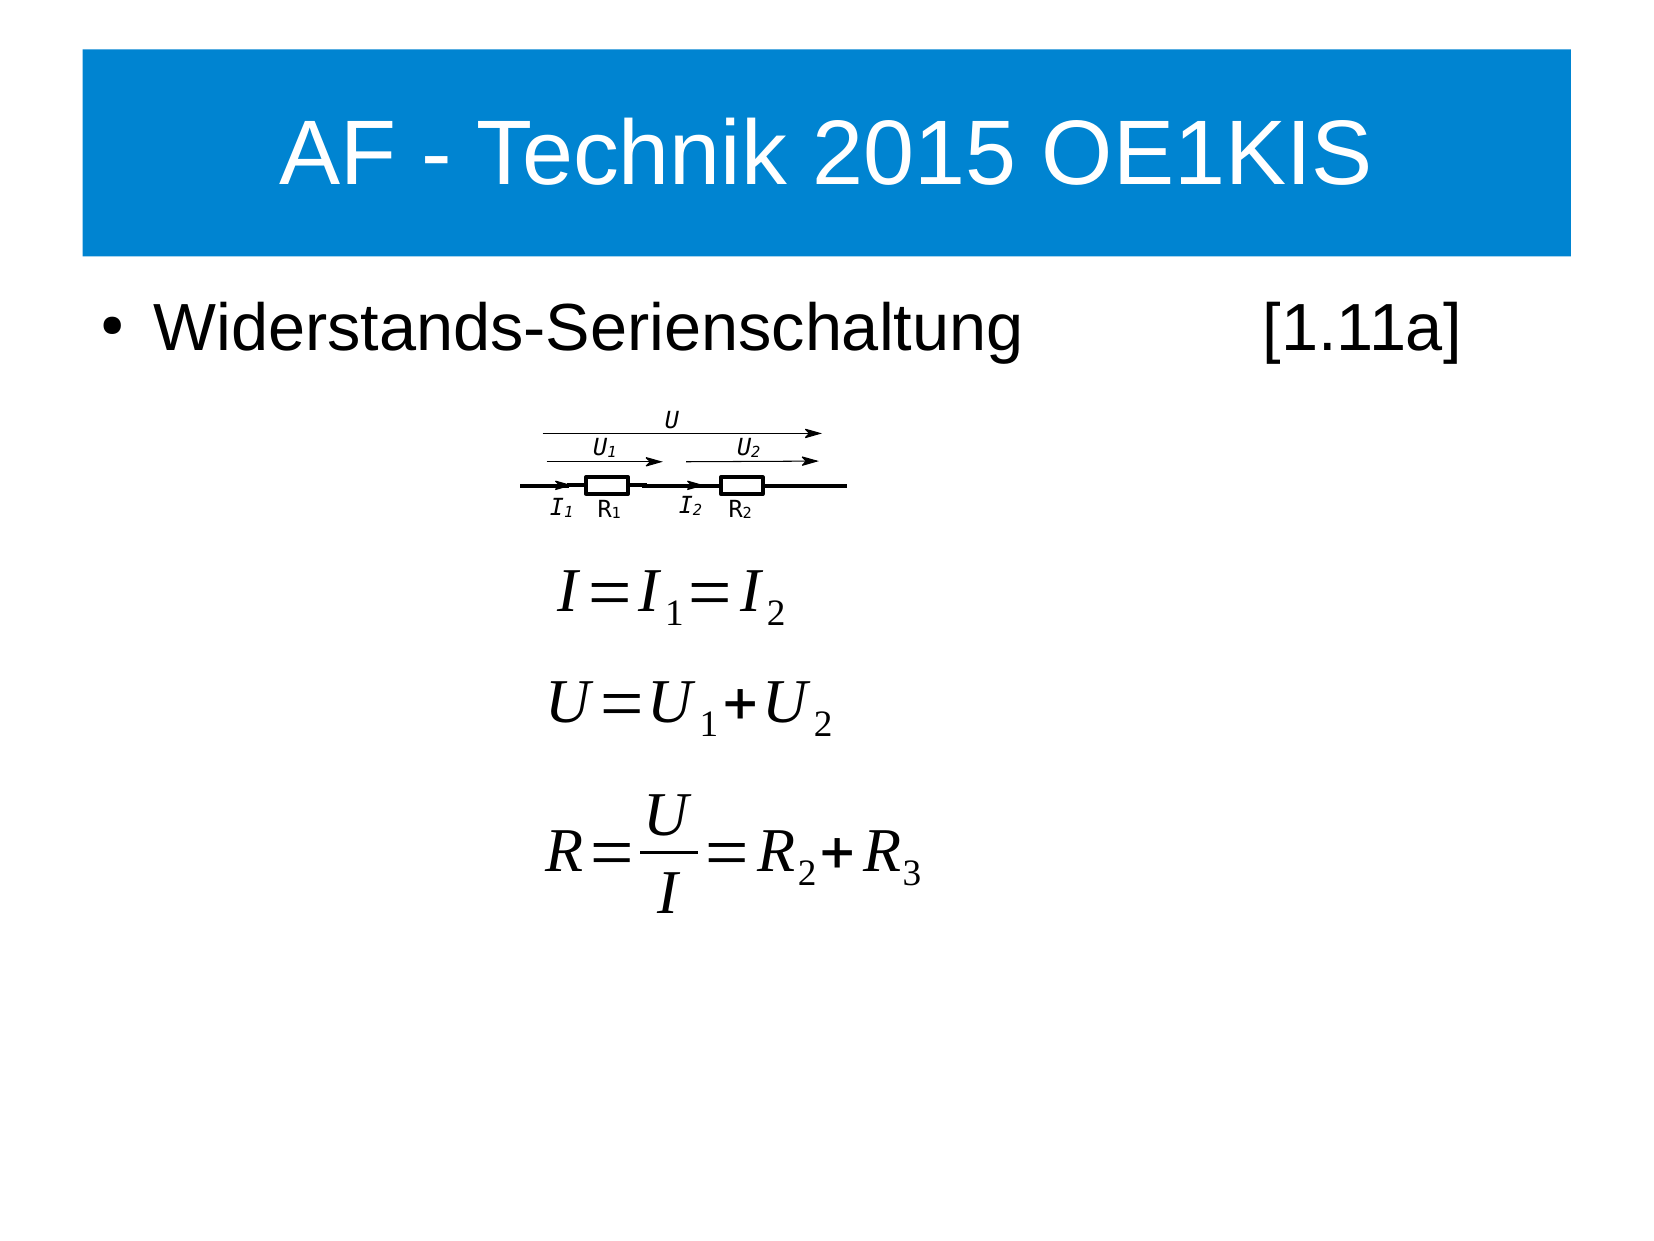

#
AF - Technik 2015 OE1KIS
Widerstands-Serienschaltung [1.11a]